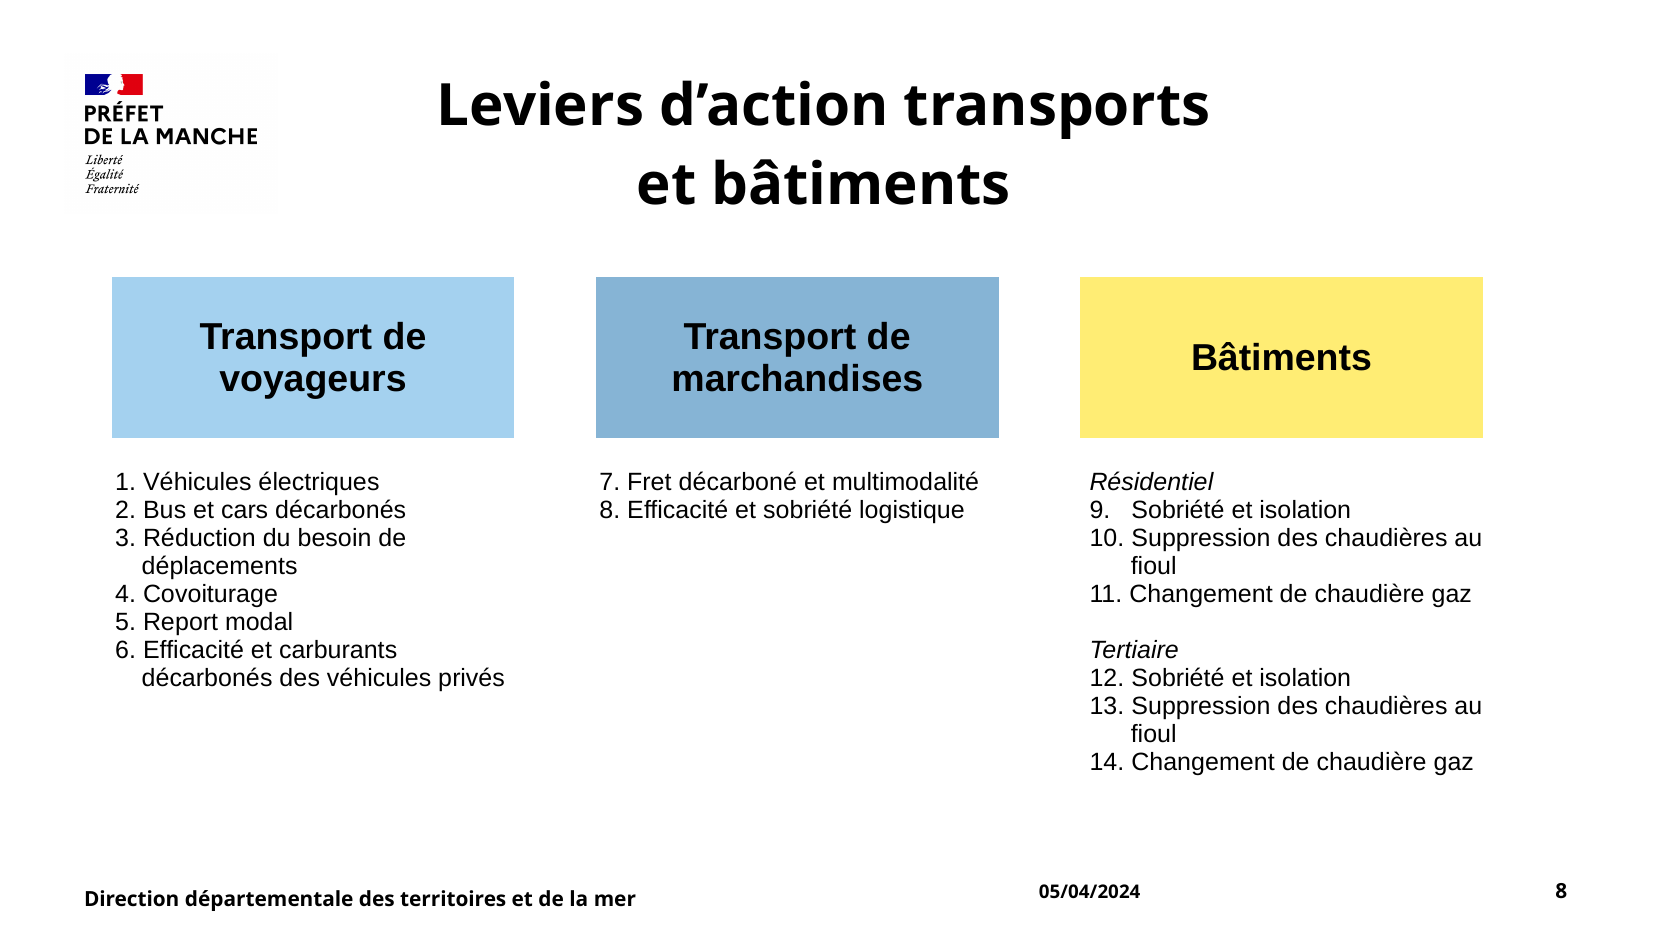

# Leviers d’action transports et bâtiments
Transport de
voyageurs
Transport de
marchandises
Bâtiments
1. Véhicules électriques
2. Bus et cars décarbonés
3. Réduction du besoin de déplacements
4. Covoiturage
5. Report modal
6. Efficacité et carburants décarbonés des véhicules privés
7. Fret décarboné et multimodalité
8. Efficacité et sobriété logistique
Résidentiel
9. Sobriété et isolation
10. Suppression des chaudières au fioul
11. Changement de chaudière gaz
Tertiaire
12. Sobriété et isolation
13. Suppression des chaudières au fioul
14. Changement de chaudière gaz
8